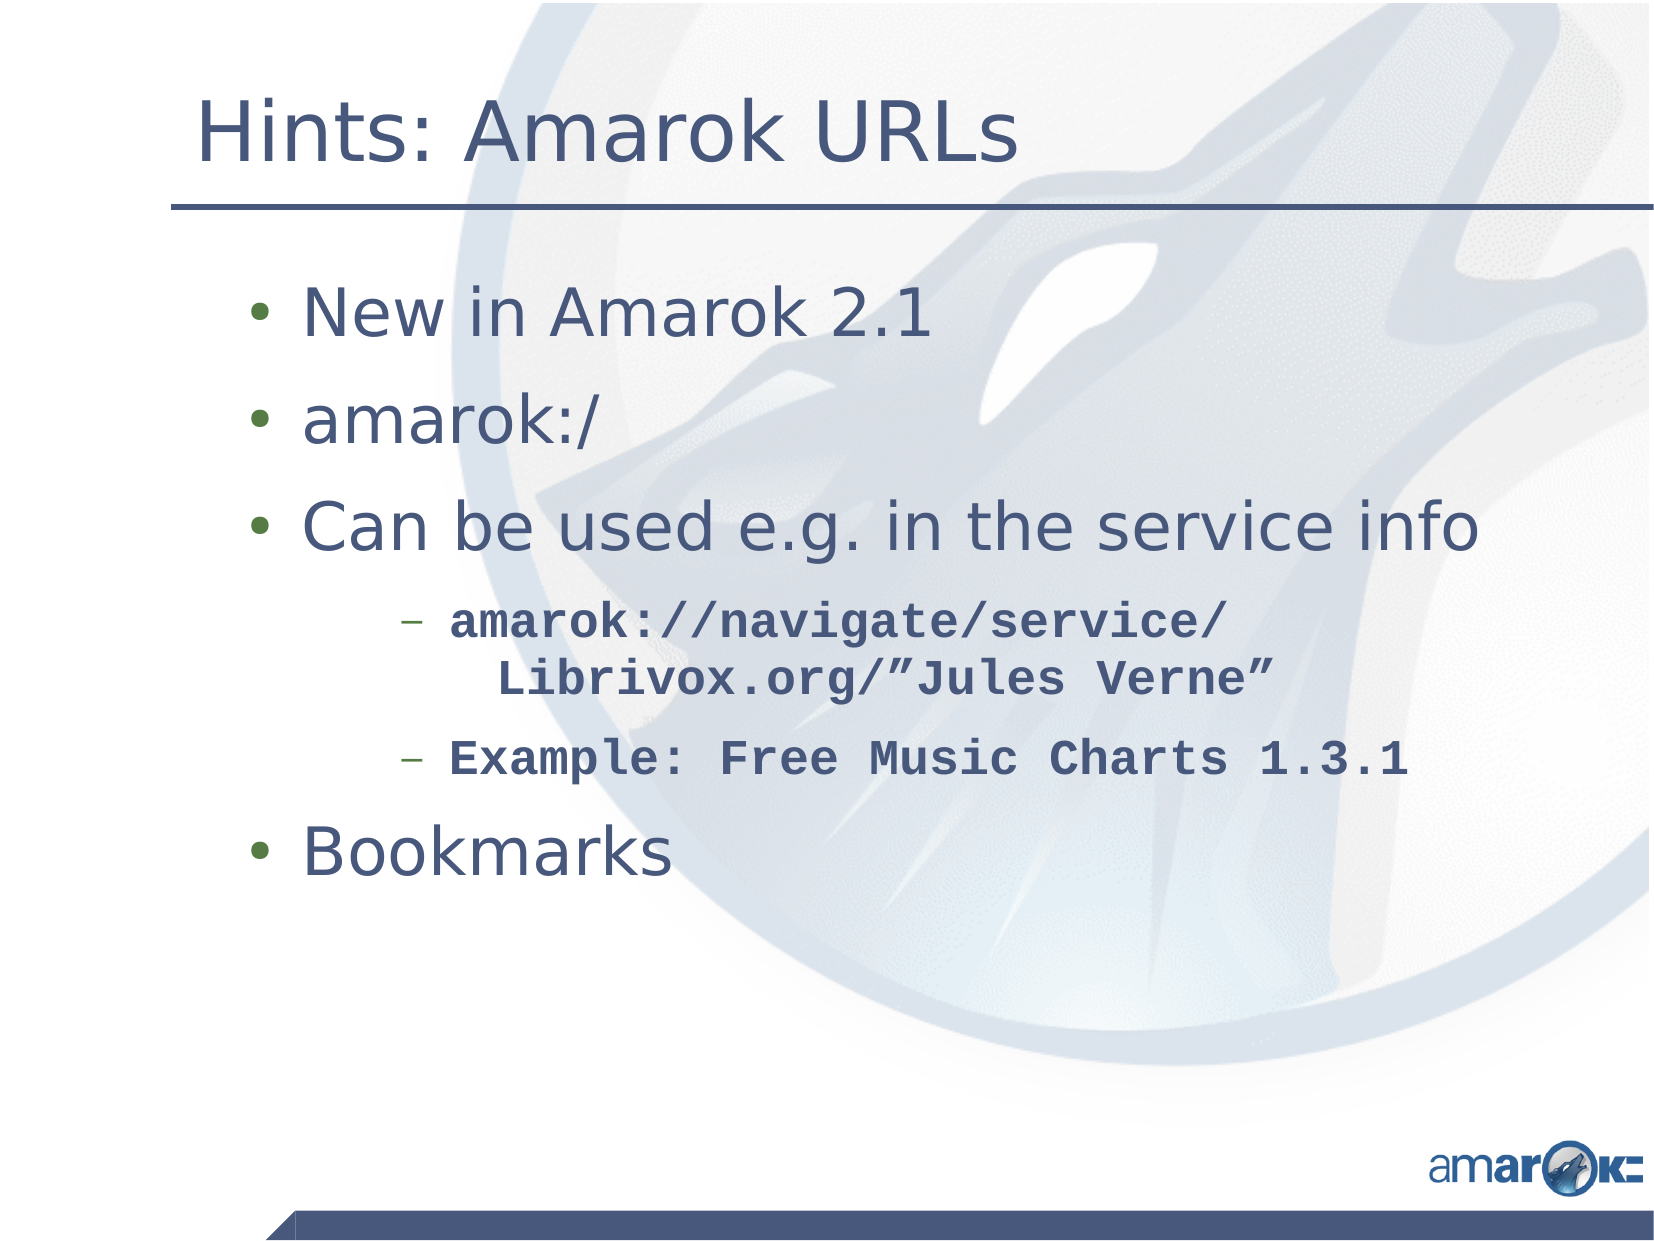

# Hints: Amarok URLs
New in Amarok 2.1
amarok:/
Can be used e.g. in the service info
amarok://navigate/service/Librivox.org/”Jules Verne”
Example: Free Music Charts 1.3.1
Bookmarks